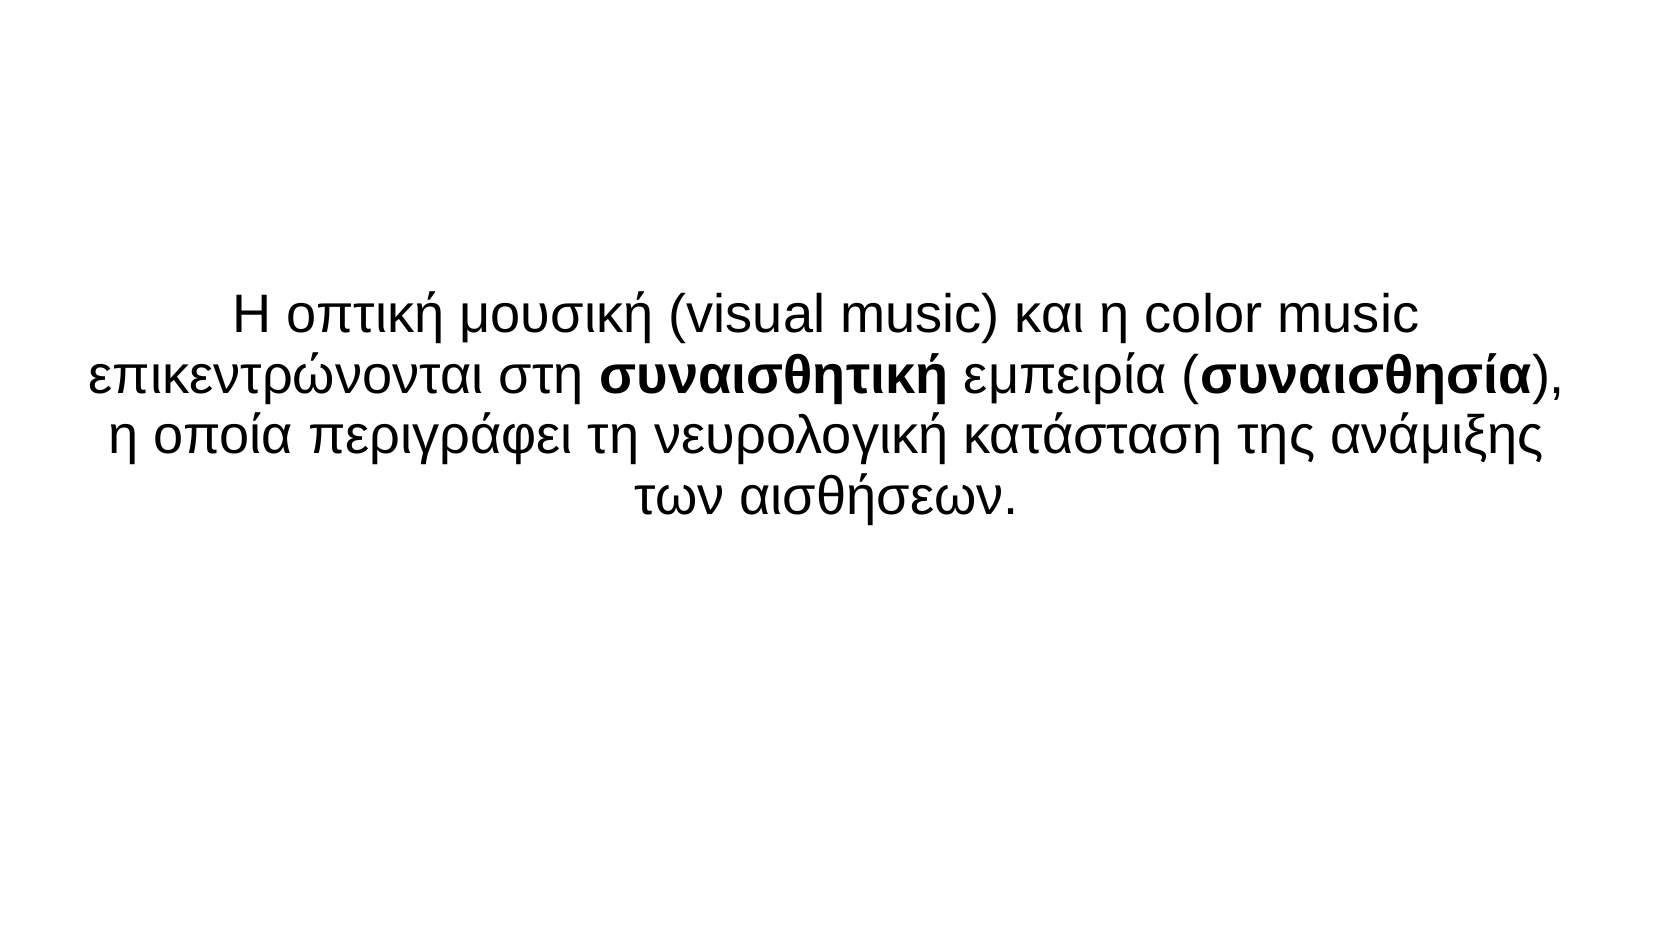

# Η οπτική μουσική (visual music) και η color music επικεντρώνονται στη συναισθητική εμπειρία (συναισθησία), η οποία περιγράφει τη νευρολογική κατάσταση της ανάμιξης των αισθήσεων.